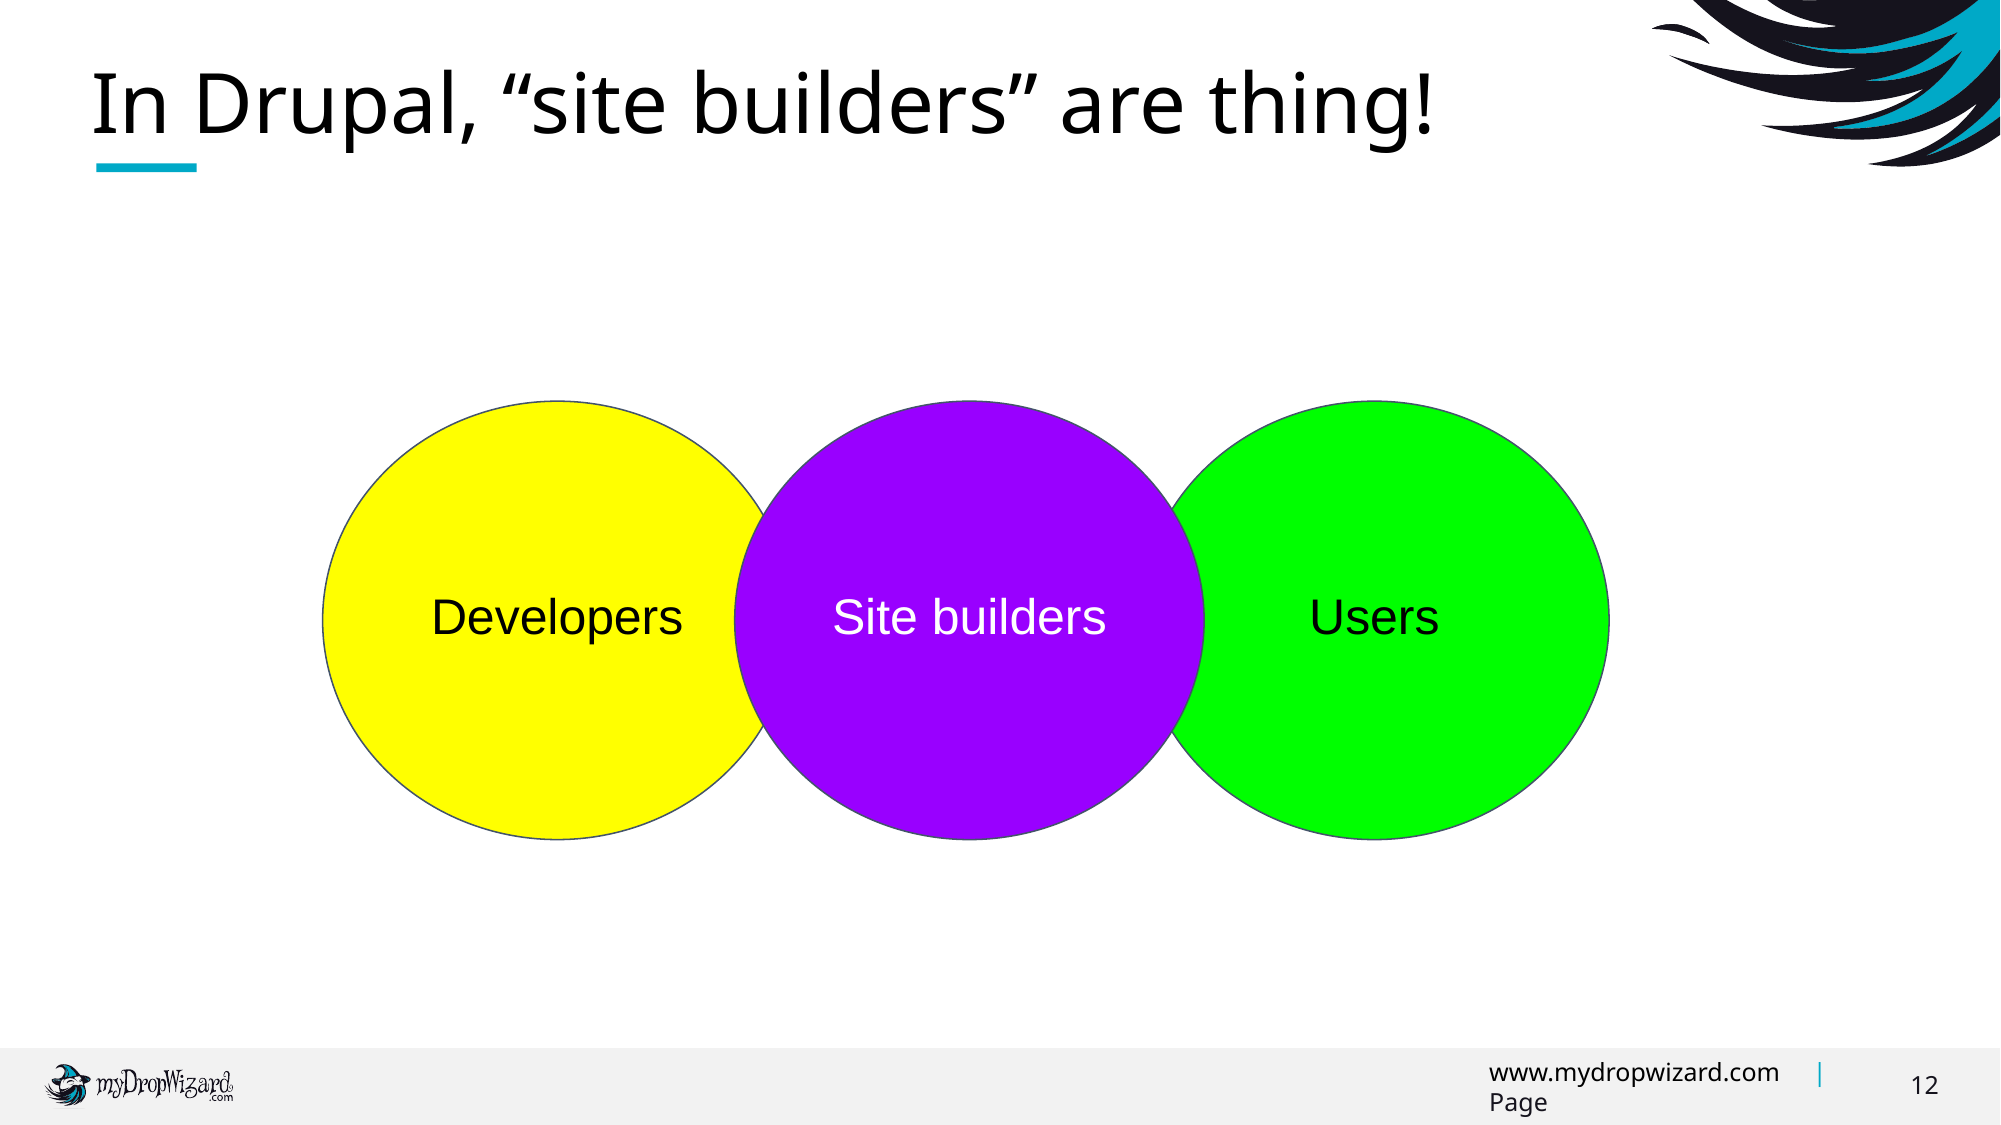

# In Drupal, “site builders” are thing!
Developers
Site builders
Users